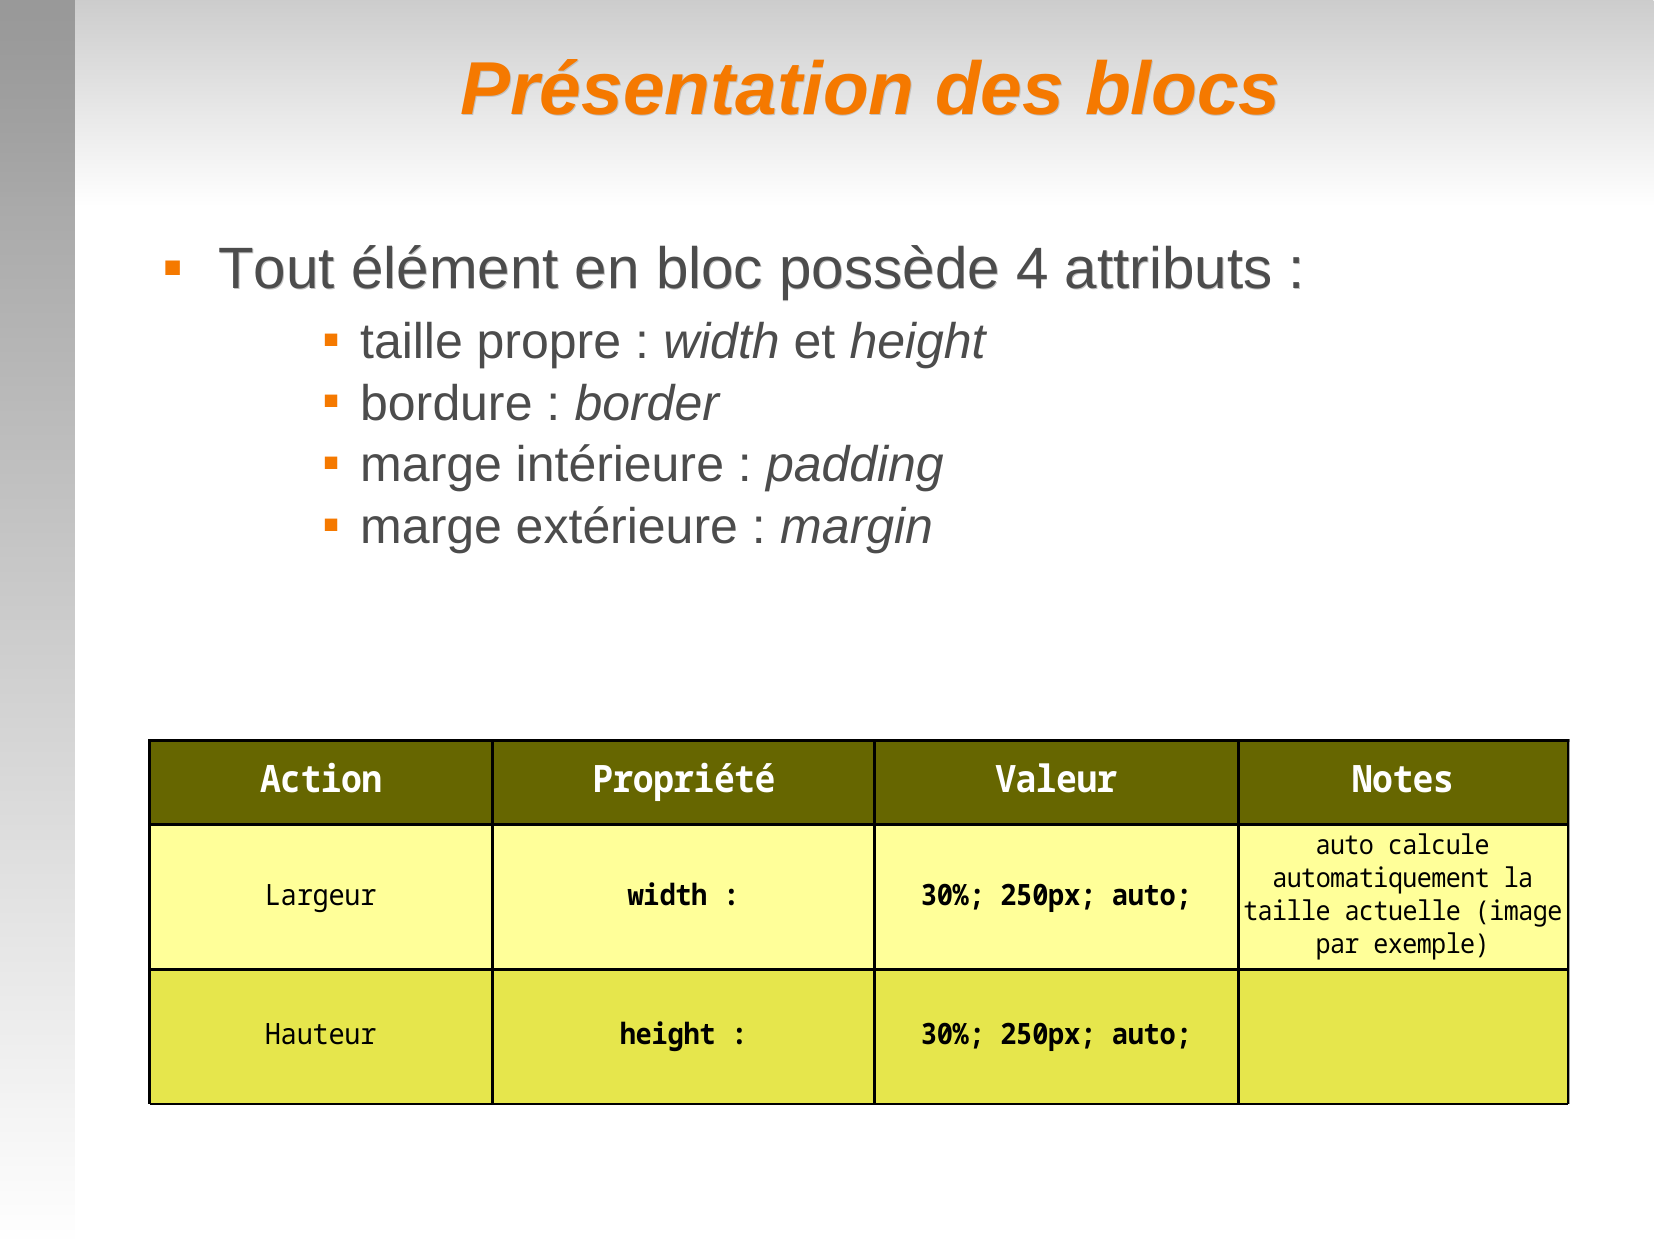

# Présentation des blocs
Tout élément en bloc possède 4 attributs :
taille propre : width et height
bordure : border
marge intérieure : padding
marge extérieure : margin